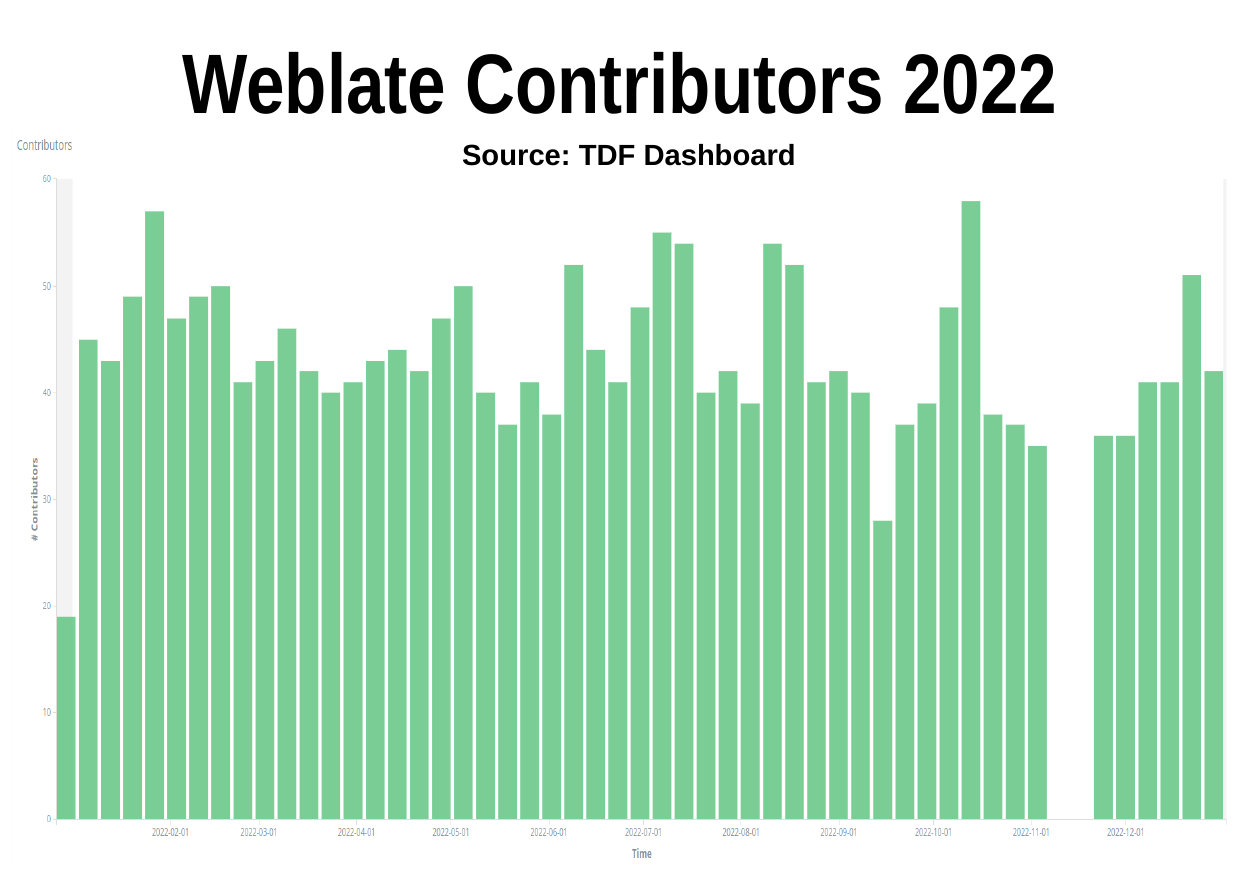

# Weblate Contributors 2022
Source: TDF Dashboard